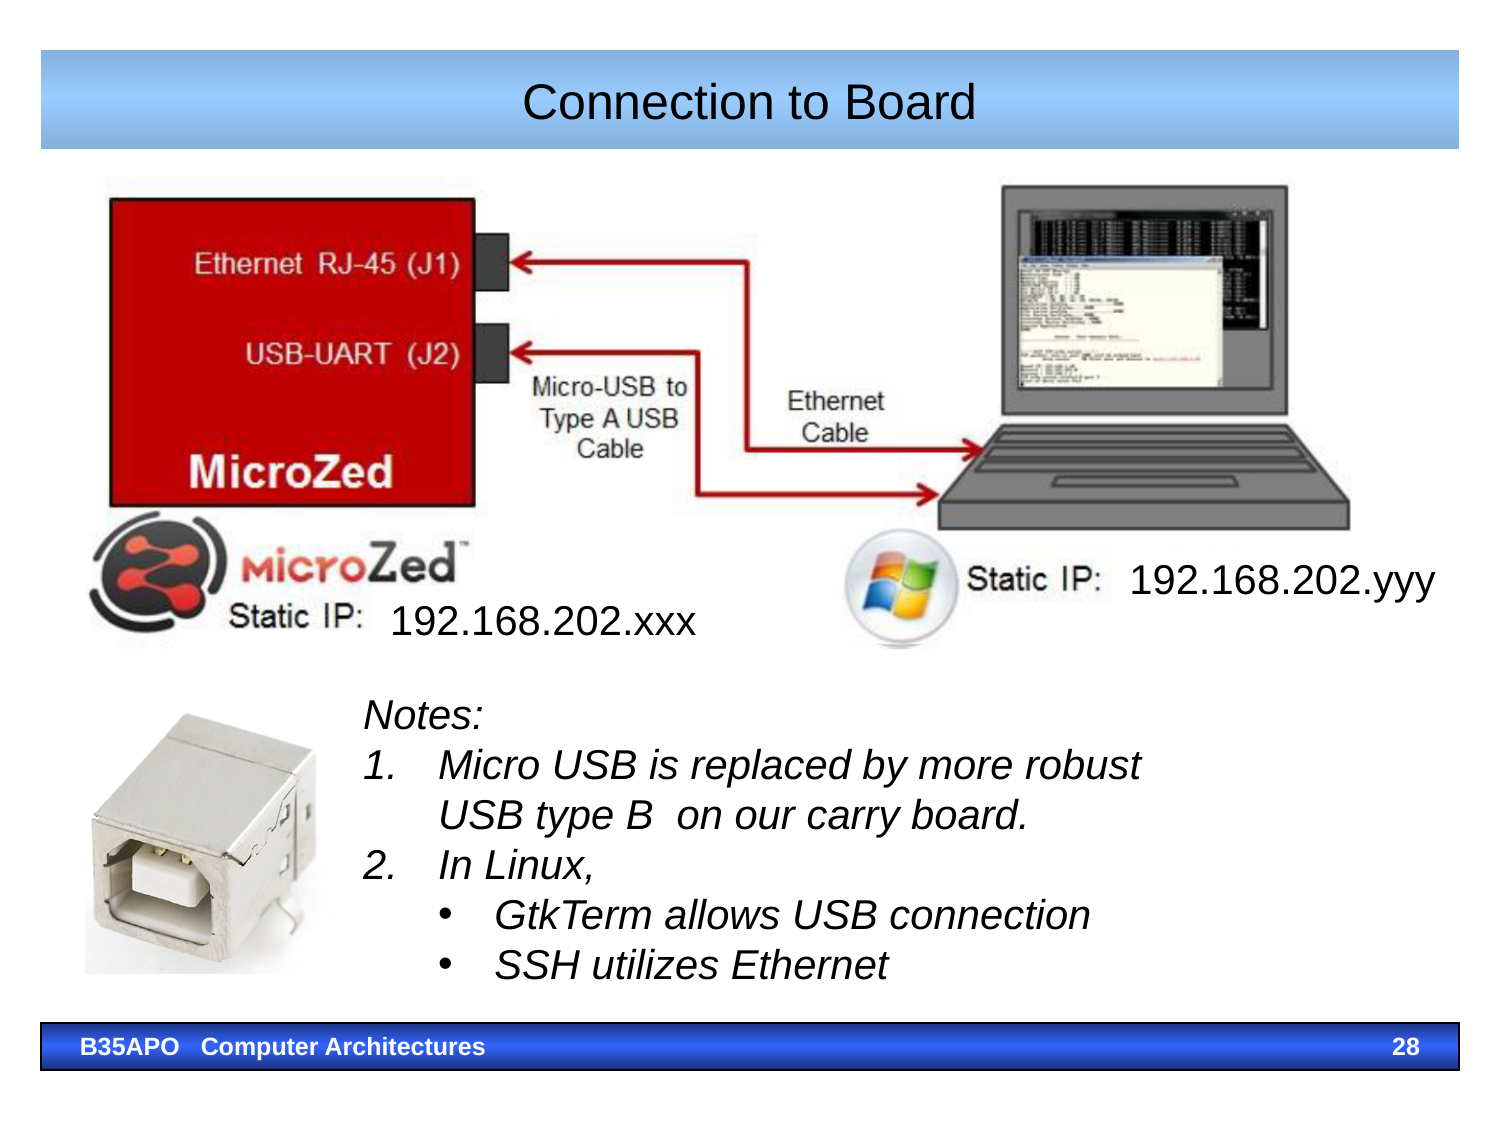

# Connection to Board
192.168.202.yyy
192.168.202.xxx
Notes:
Micro USB is replaced by more robust
USB type B on our carry board.
In Linux,
GtkTerm allows USB connection
SSH utilizes Ethernet
B35APO Computer Architectures